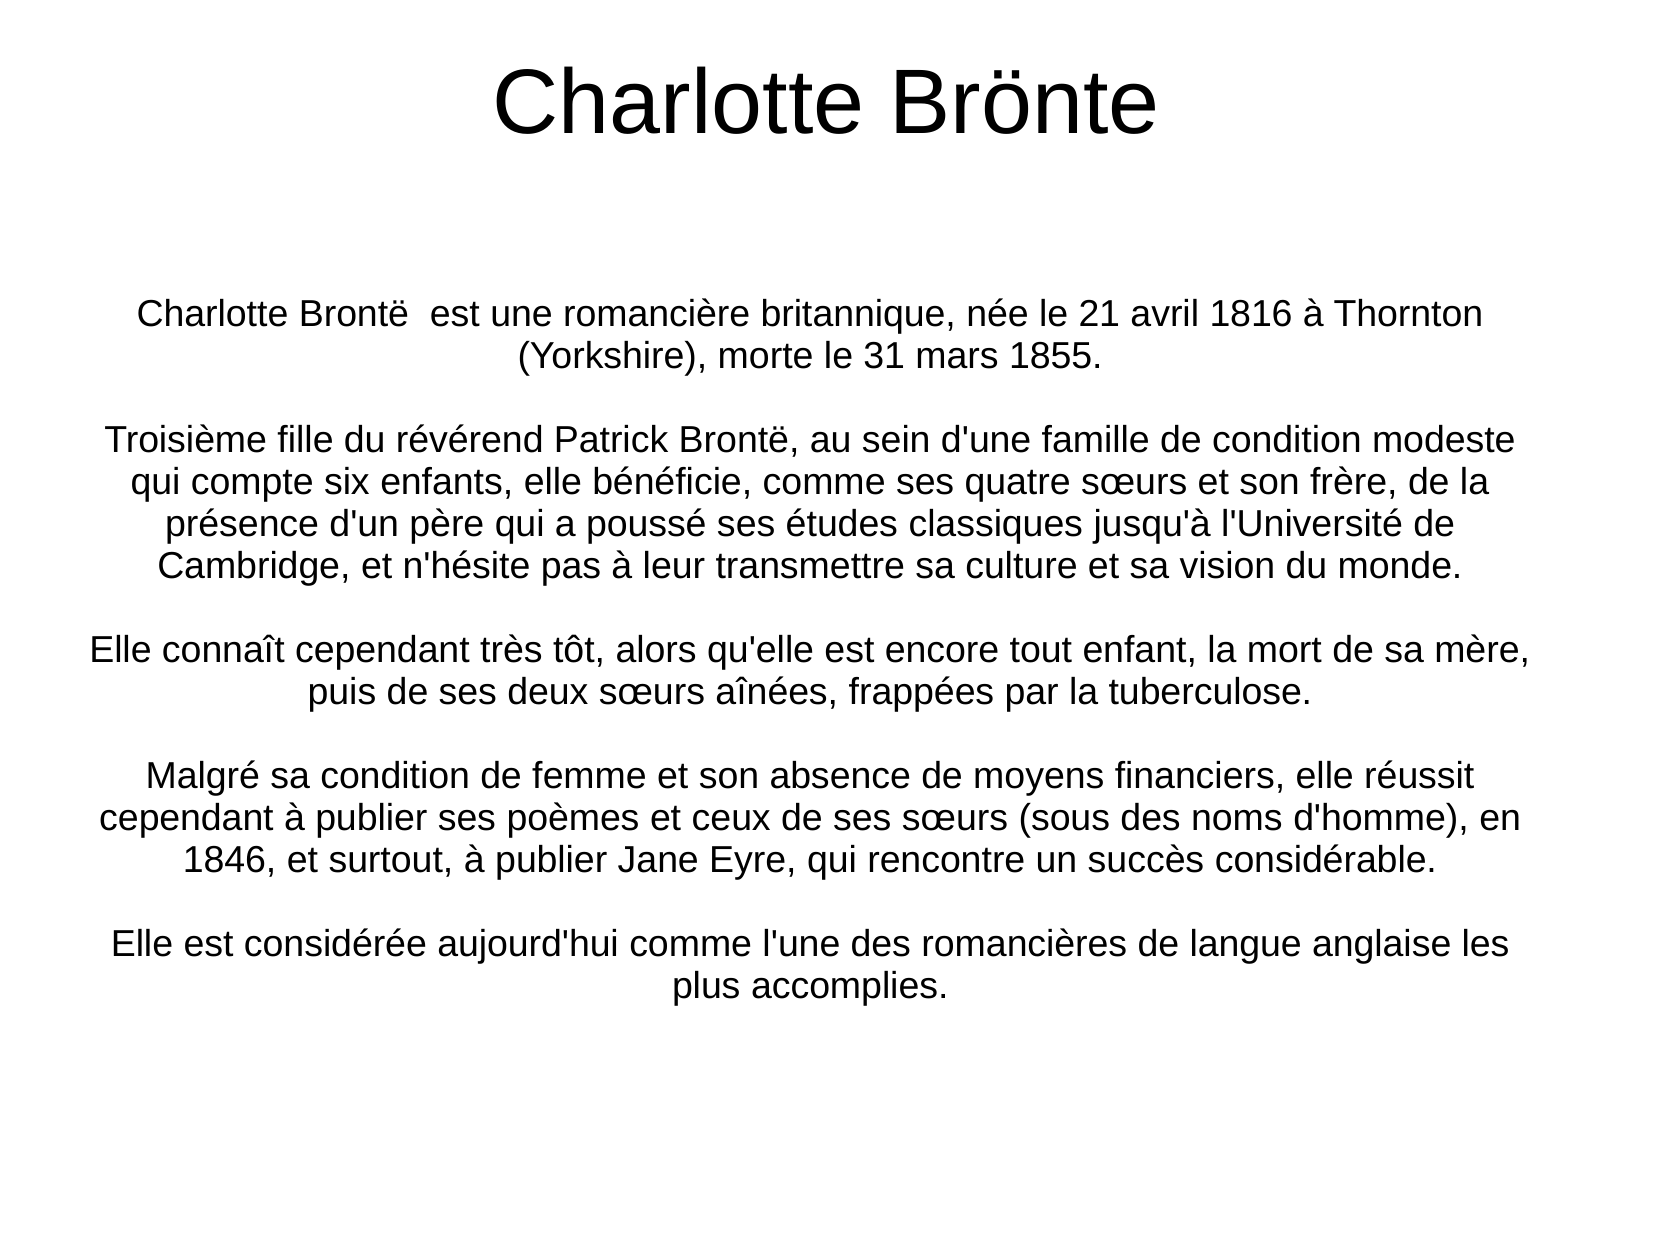

# Charlotte Brönte
Charlotte Brontë est une romancière britannique, née le 21 avril 1816 à Thornton (Yorkshire), morte le 31 mars 1855.
Troisième fille du révérend Patrick Brontë, au sein d'une famille de condition modeste qui compte six enfants, elle bénéficie, comme ses quatre sœurs et son frère, de la présence d'un père qui a poussé ses études classiques jusqu'à l'Université de Cambridge, et n'hésite pas à leur transmettre sa culture et sa vision du monde.
Elle connaît cependant très tôt, alors qu'elle est encore tout enfant, la mort de sa mère, puis de ses deux sœurs aînées, frappées par la tuberculose.
Malgré sa condition de femme et son absence de moyens financiers, elle réussit cependant à publier ses poèmes et ceux de ses sœurs (sous des noms d'homme), en 1846, et surtout, à publier Jane Eyre, qui rencontre un succès considérable.
Elle est considérée aujourd'hui comme l'une des romancières de langue anglaise les plus accomplies.